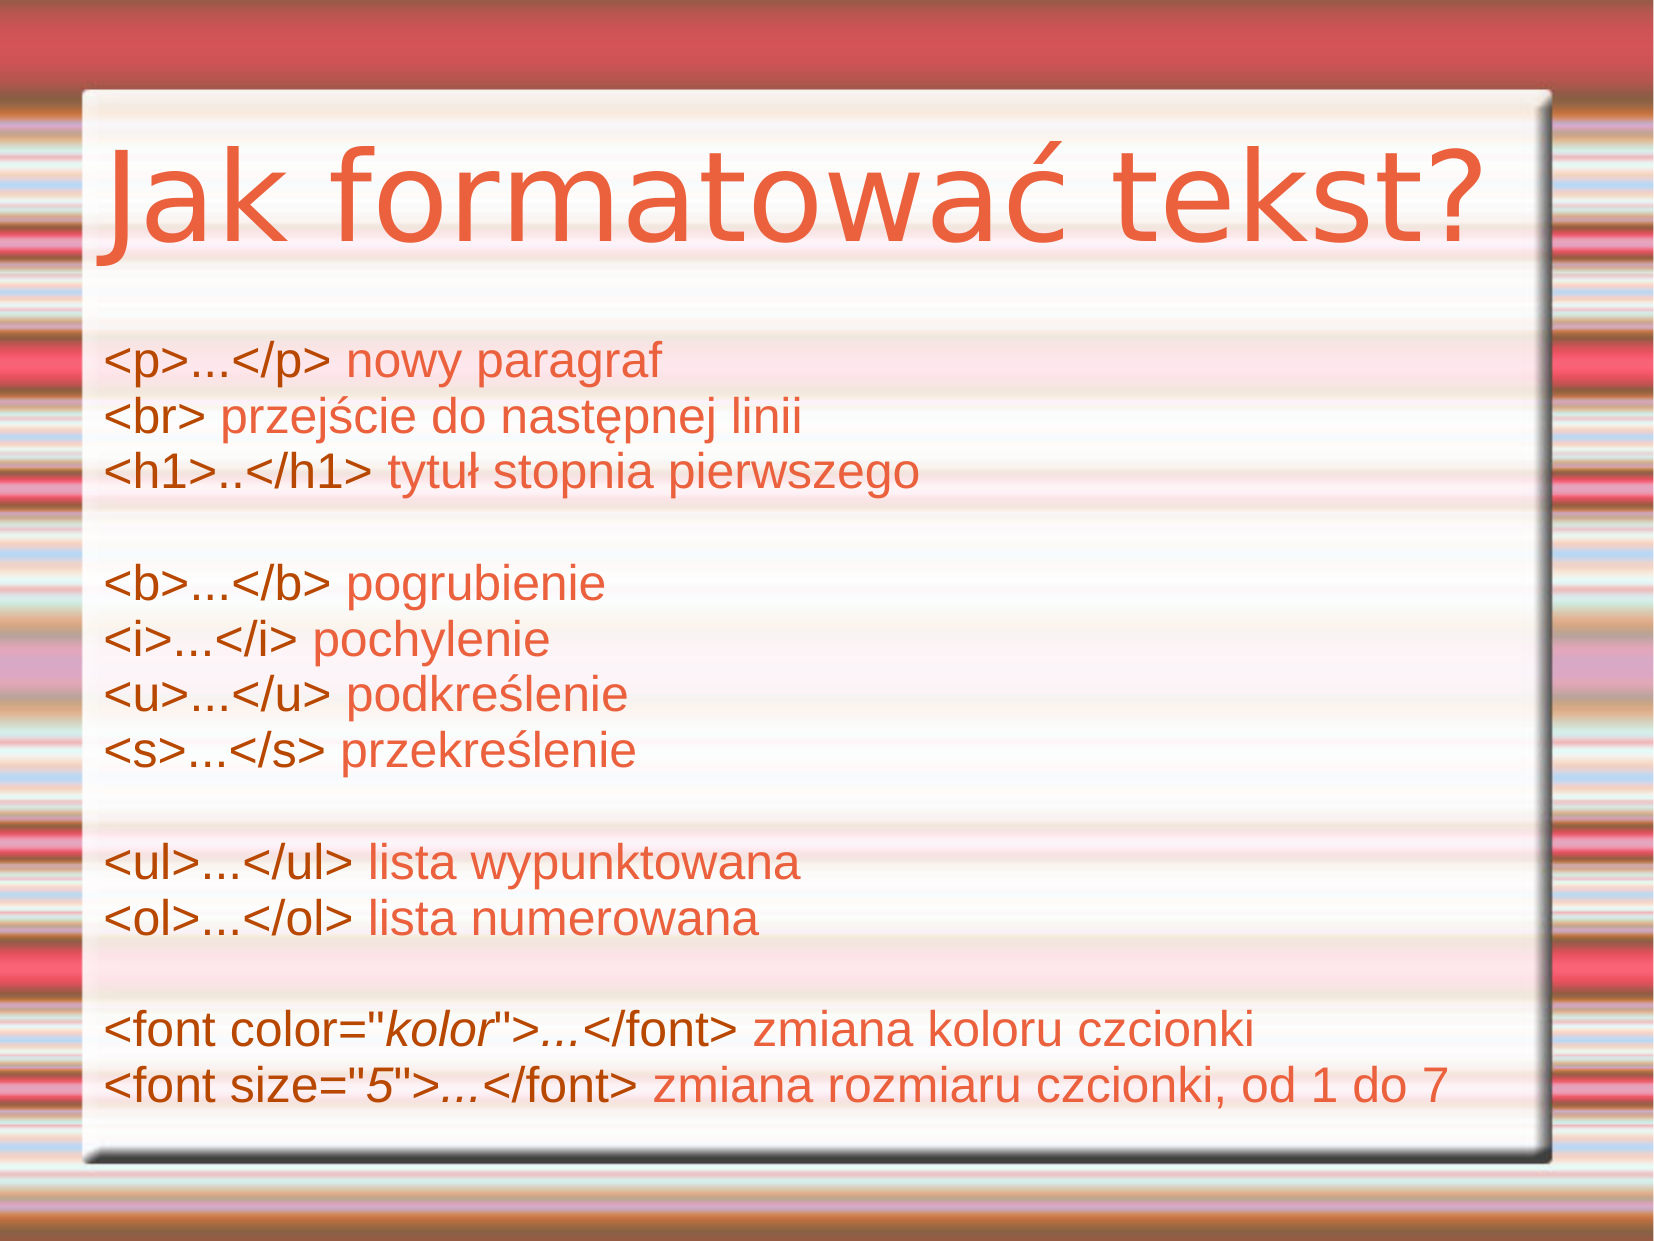

Jak formatować tekst?
<p>...</p> nowy paragraf
<br> przejście do następnej linii
<h1>..</h1> tytuł stopnia pierwszego
<b>...</b> pogrubienie
<i>...</i> pochylenie
<u>...</u> podkreślenie
<s>...</s> przekreślenie
<ul>...</ul> lista wypunktowana
<ol>...</ol> lista numerowana
<font color="kolor">...</font> zmiana koloru czcionki
<font size="5">...</font> zmiana rozmiaru czcionki, od 1 do 7